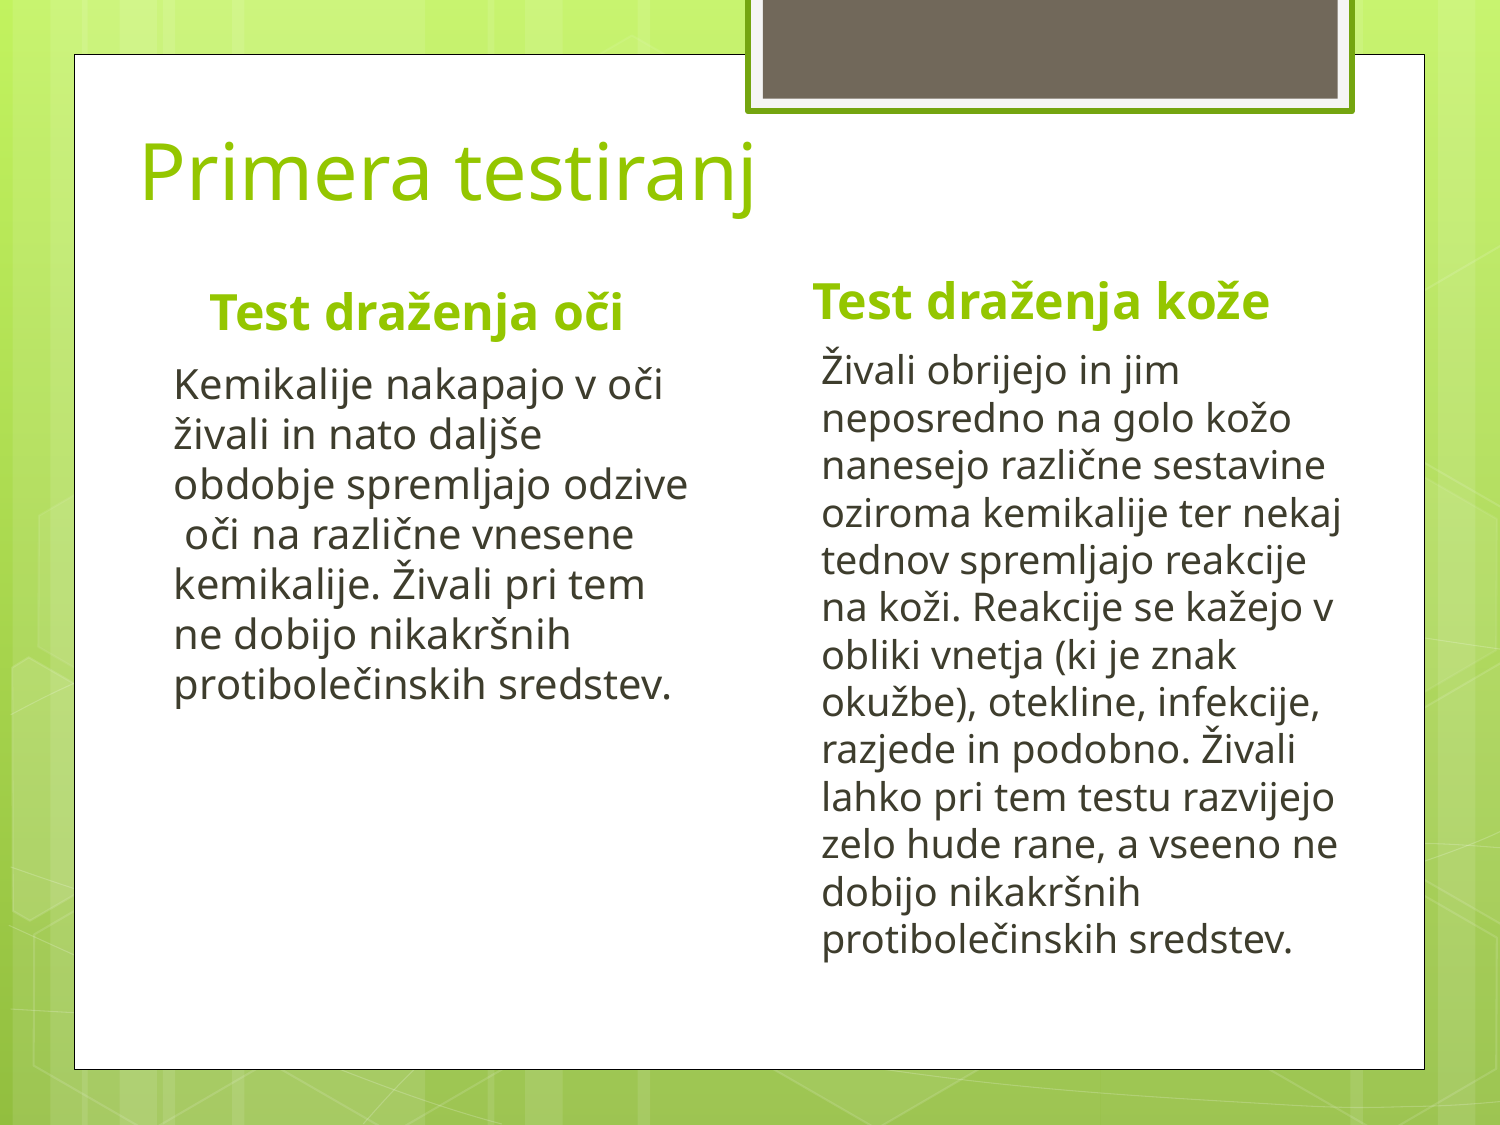

# Primera testiranj
Test draženja kože
Test draženja oči
Živali obrijejo in jim neposredno na golo kožo nanesejo različne sestavine oziroma kemikalije ter nekaj tednov spremljajo reakcije na koži. Reakcije se kažejo v obliki vnetja (ki je znak okužbe), otekline, infekcije, razjede in podobno. Živali lahko pri tem testu razvijejo zelo hude rane, a vseeno ne dobijo nikakršnih protibolečinskih sredstev.
Kemikalije nakapajo v oči živali in nato daljše obdobje spremljajo odzive oči na različne vnesene kemikalije. Živali pri tem ne dobijo nikakršnih protibolečinskih sredstev.